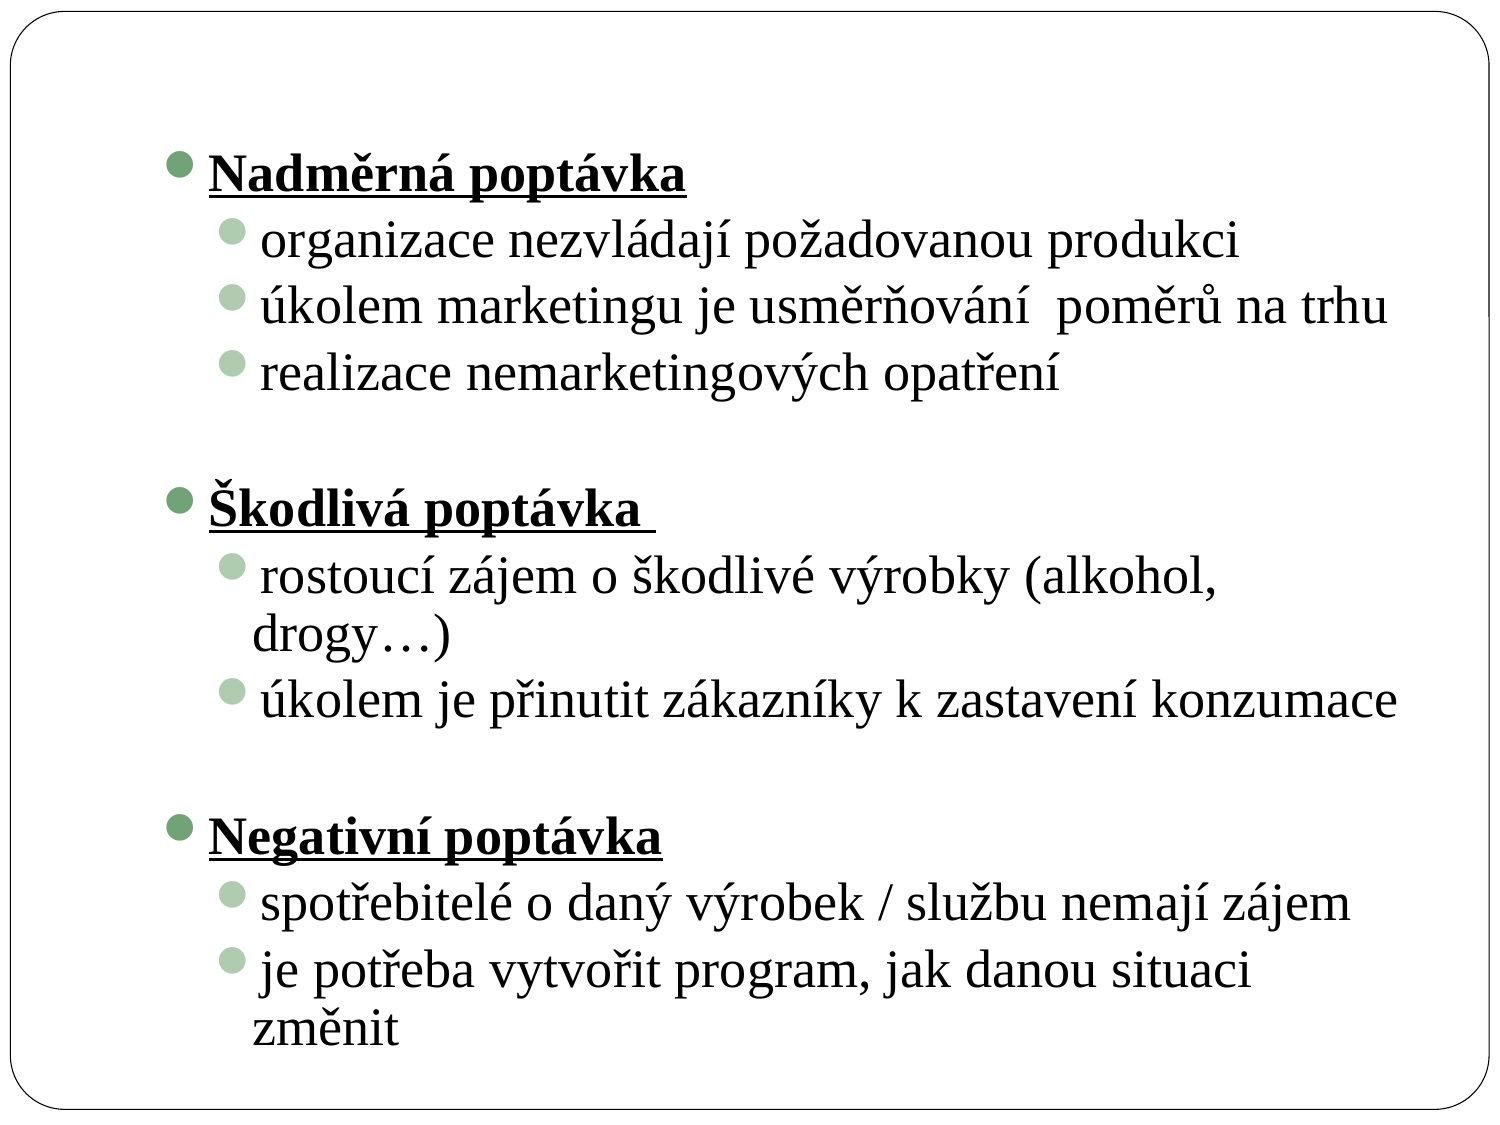

# Nadměrná poptávka
organizace nezvládají požadovanou produkci
úkolem marketingu je usměrňování poměrů na trhu
realizace nemarketingových opatření
Škodlivá poptávka
rostoucí zájem o škodlivé výrobky (alkohol, drogy…)
úkolem je přinutit zákazníky k zastavení konzumace
Negativní poptávka
spotřebitelé o daný výrobek / službu nemají zájem
je potřeba vytvořit program, jak danou situaci změnit